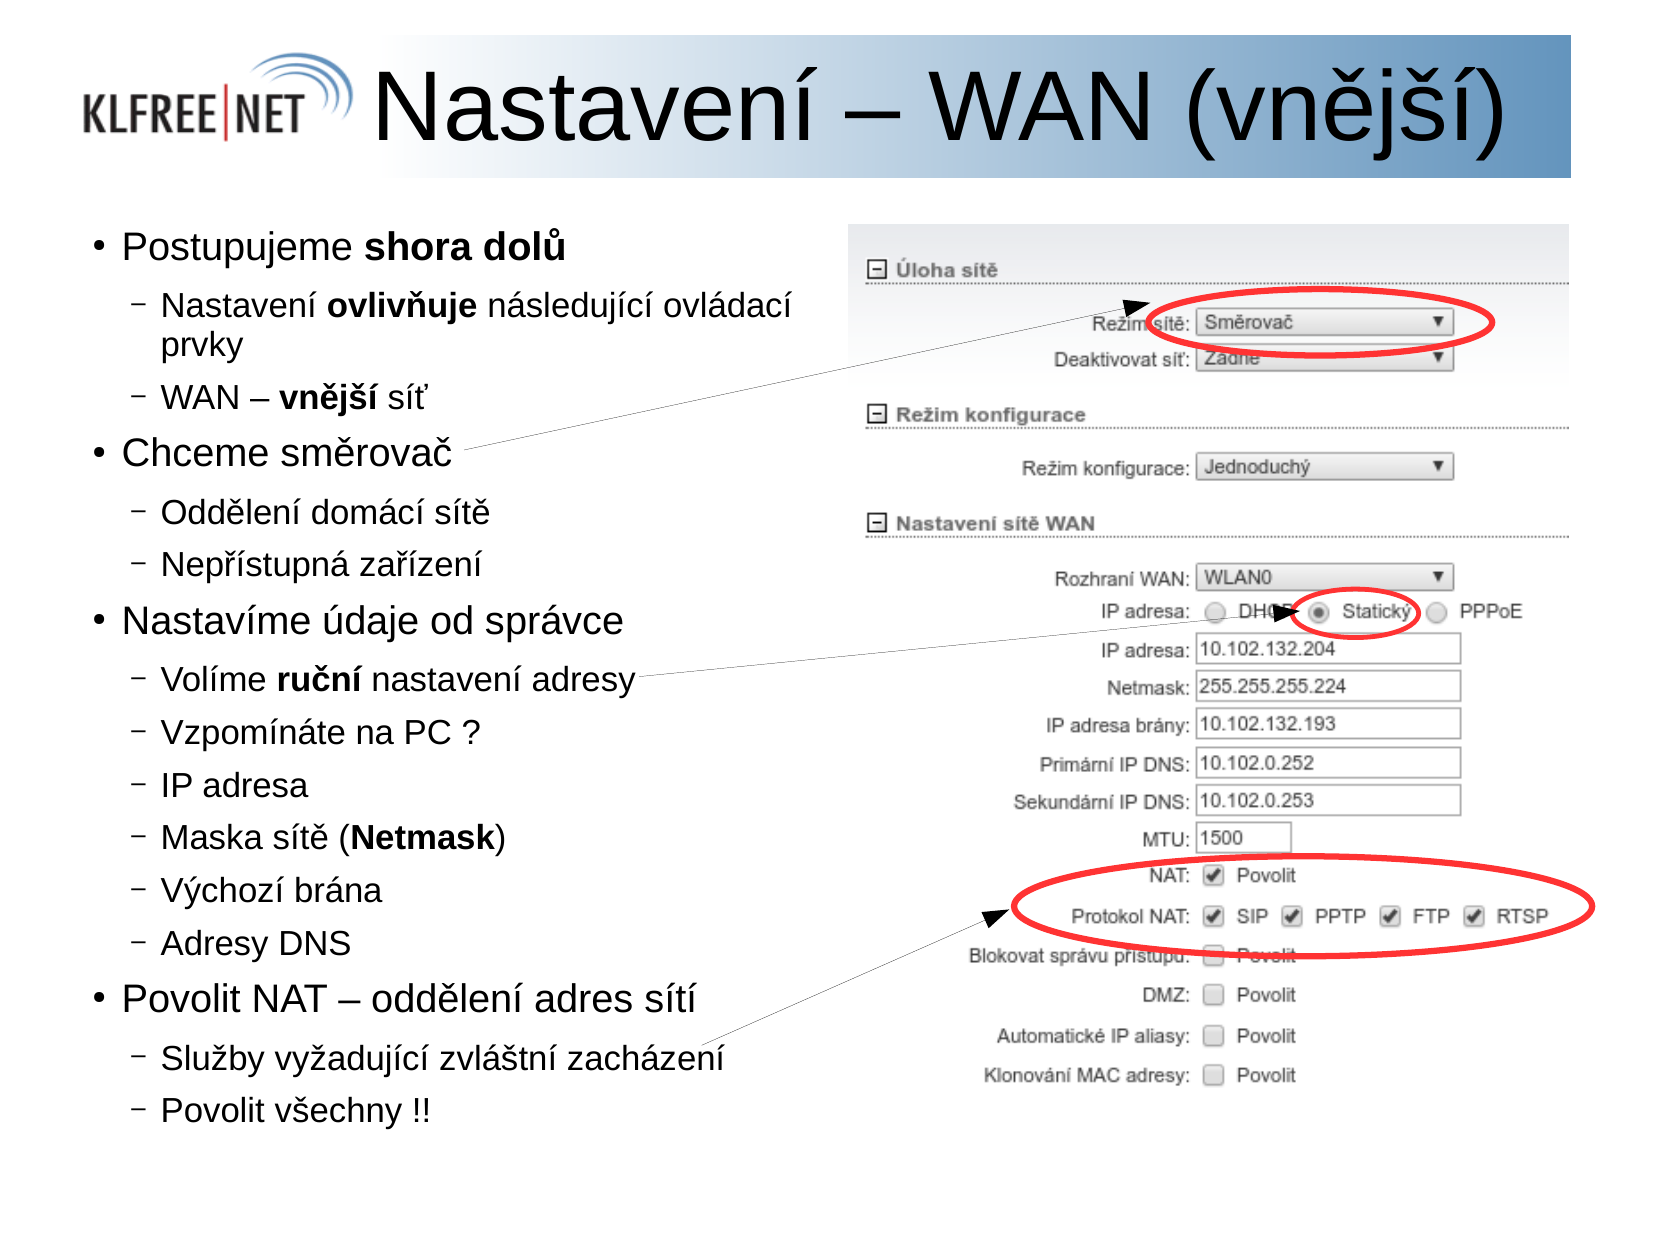

# Nastavení – WAN (vnější)
Postupujeme shora dolů
Nastavení ovlivňuje následující ovládací prvky
WAN – vnější síť
Chceme směrovač
Oddělení domácí sítě
Nepřístupná zařízení
Nastavíme údaje od správce
Volíme ruční nastavení adresy
Vzpomínáte na PC ?
IP adresa
Maska sítě (Netmask)
Výchozí brána
Adresy DNS
Povolit NAT – oddělení adres sítí
Služby vyžadující zvláštní zacházení
Povolit všechny !!